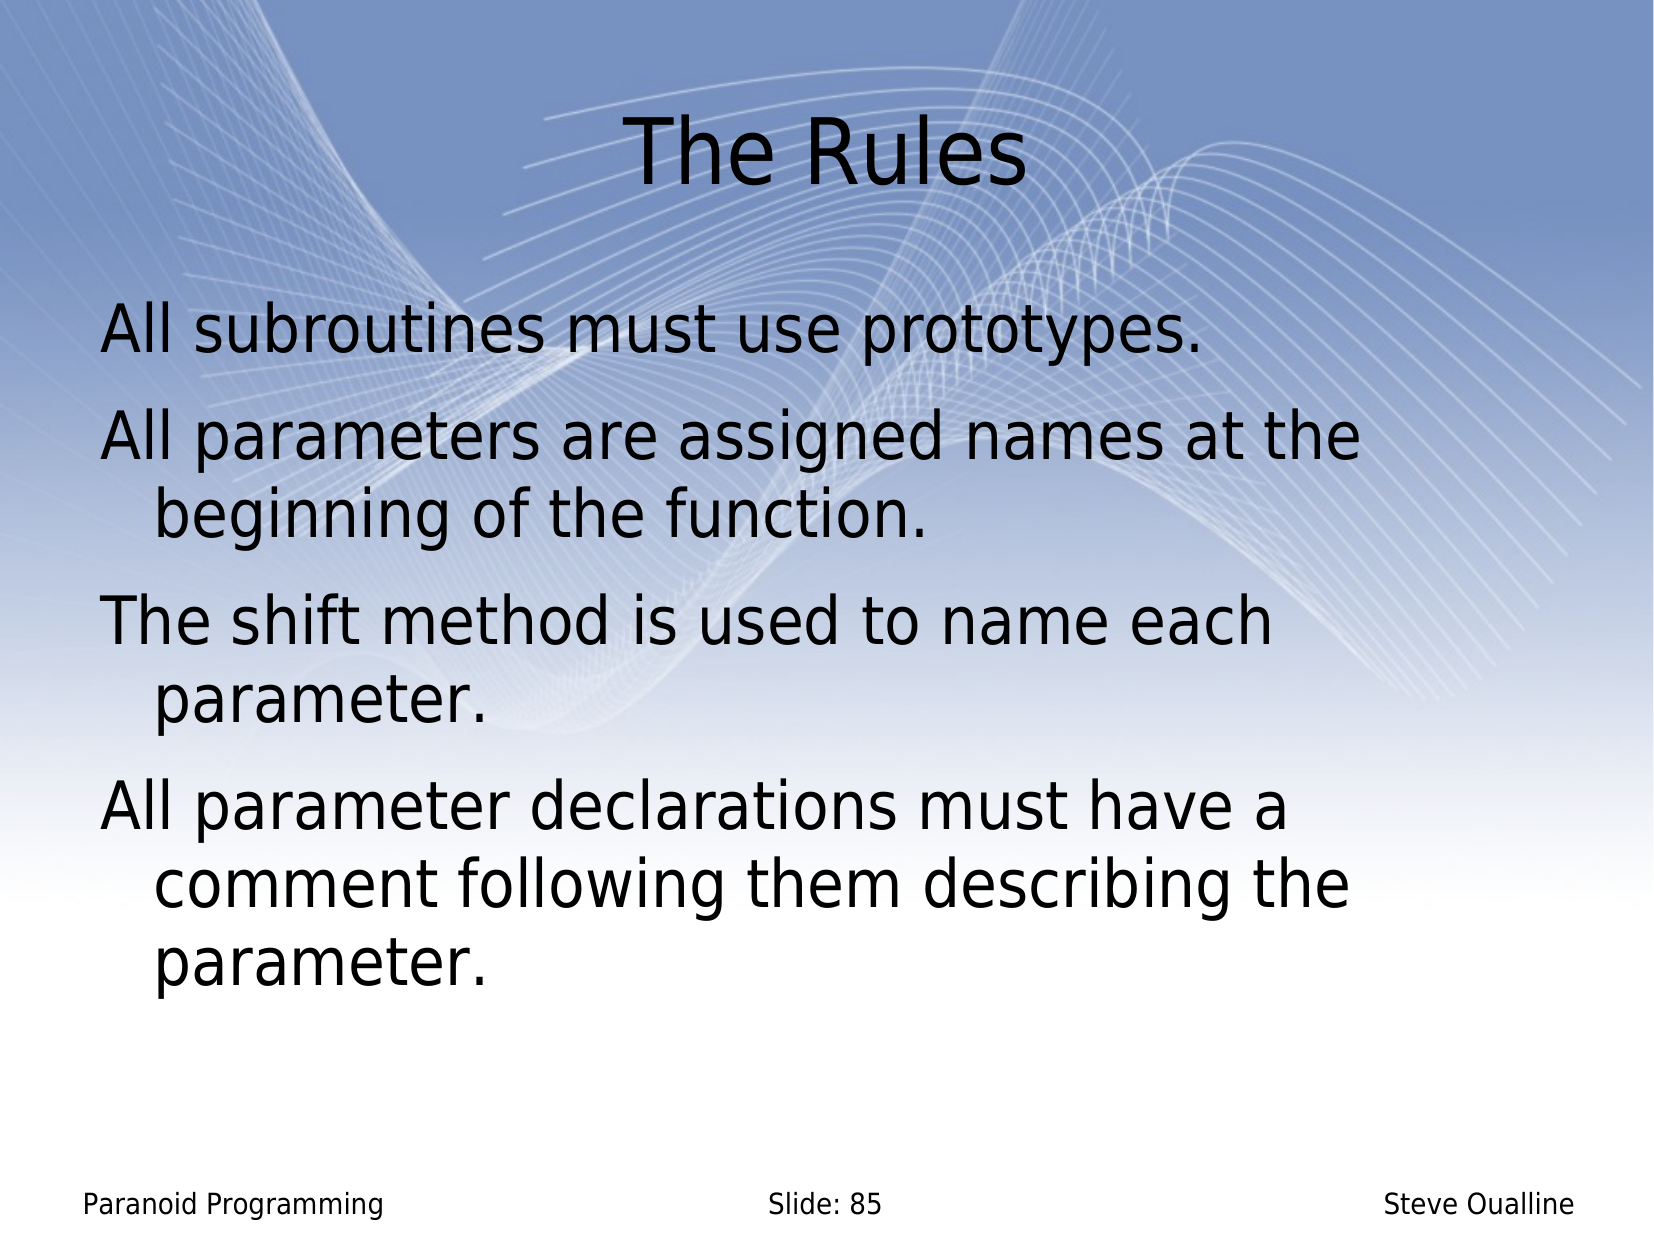

# The Rules
All subroutines must use prototypes.
All parameters are assigned names at the beginning of the function.
The shift method is used to name each parameter.
All parameter declarations must have a comment following them describing the parameter.
Paranoid Programming
Steve Oualline
85